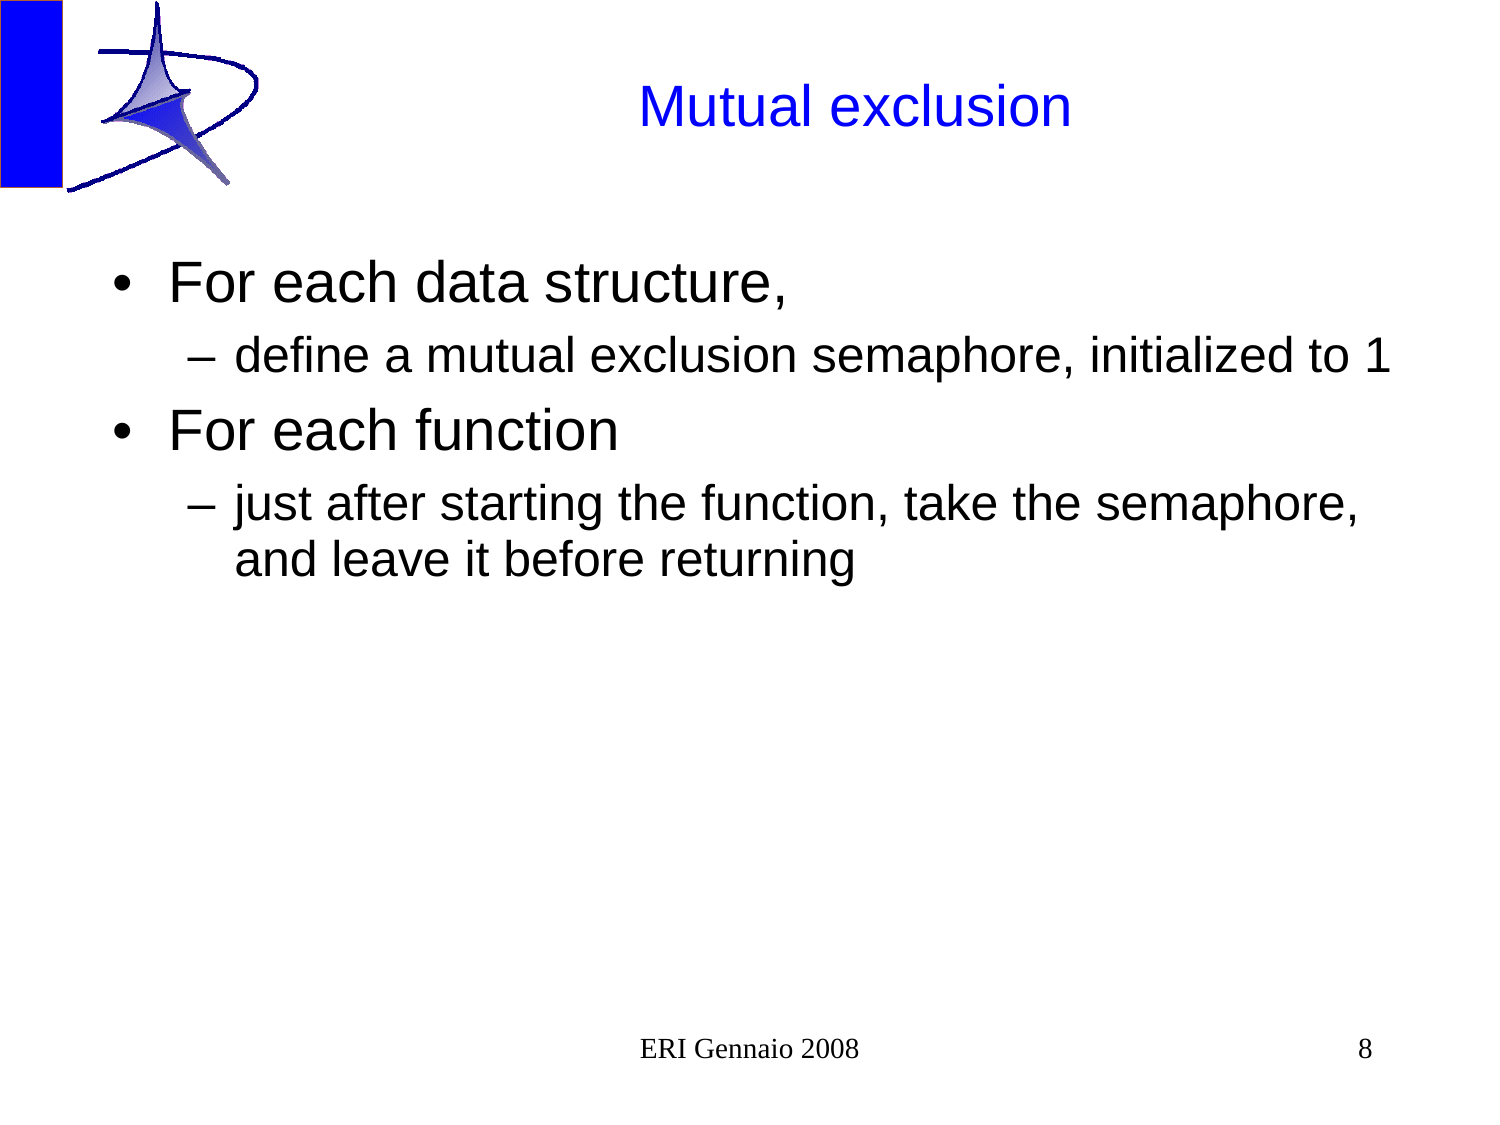

# Mutual exclusion
For each data structure,
define a mutual exclusion semaphore, initialized to 1
For each function
just after starting the function, take the semaphore, and leave it before returning
ERI Gennaio 2008
8